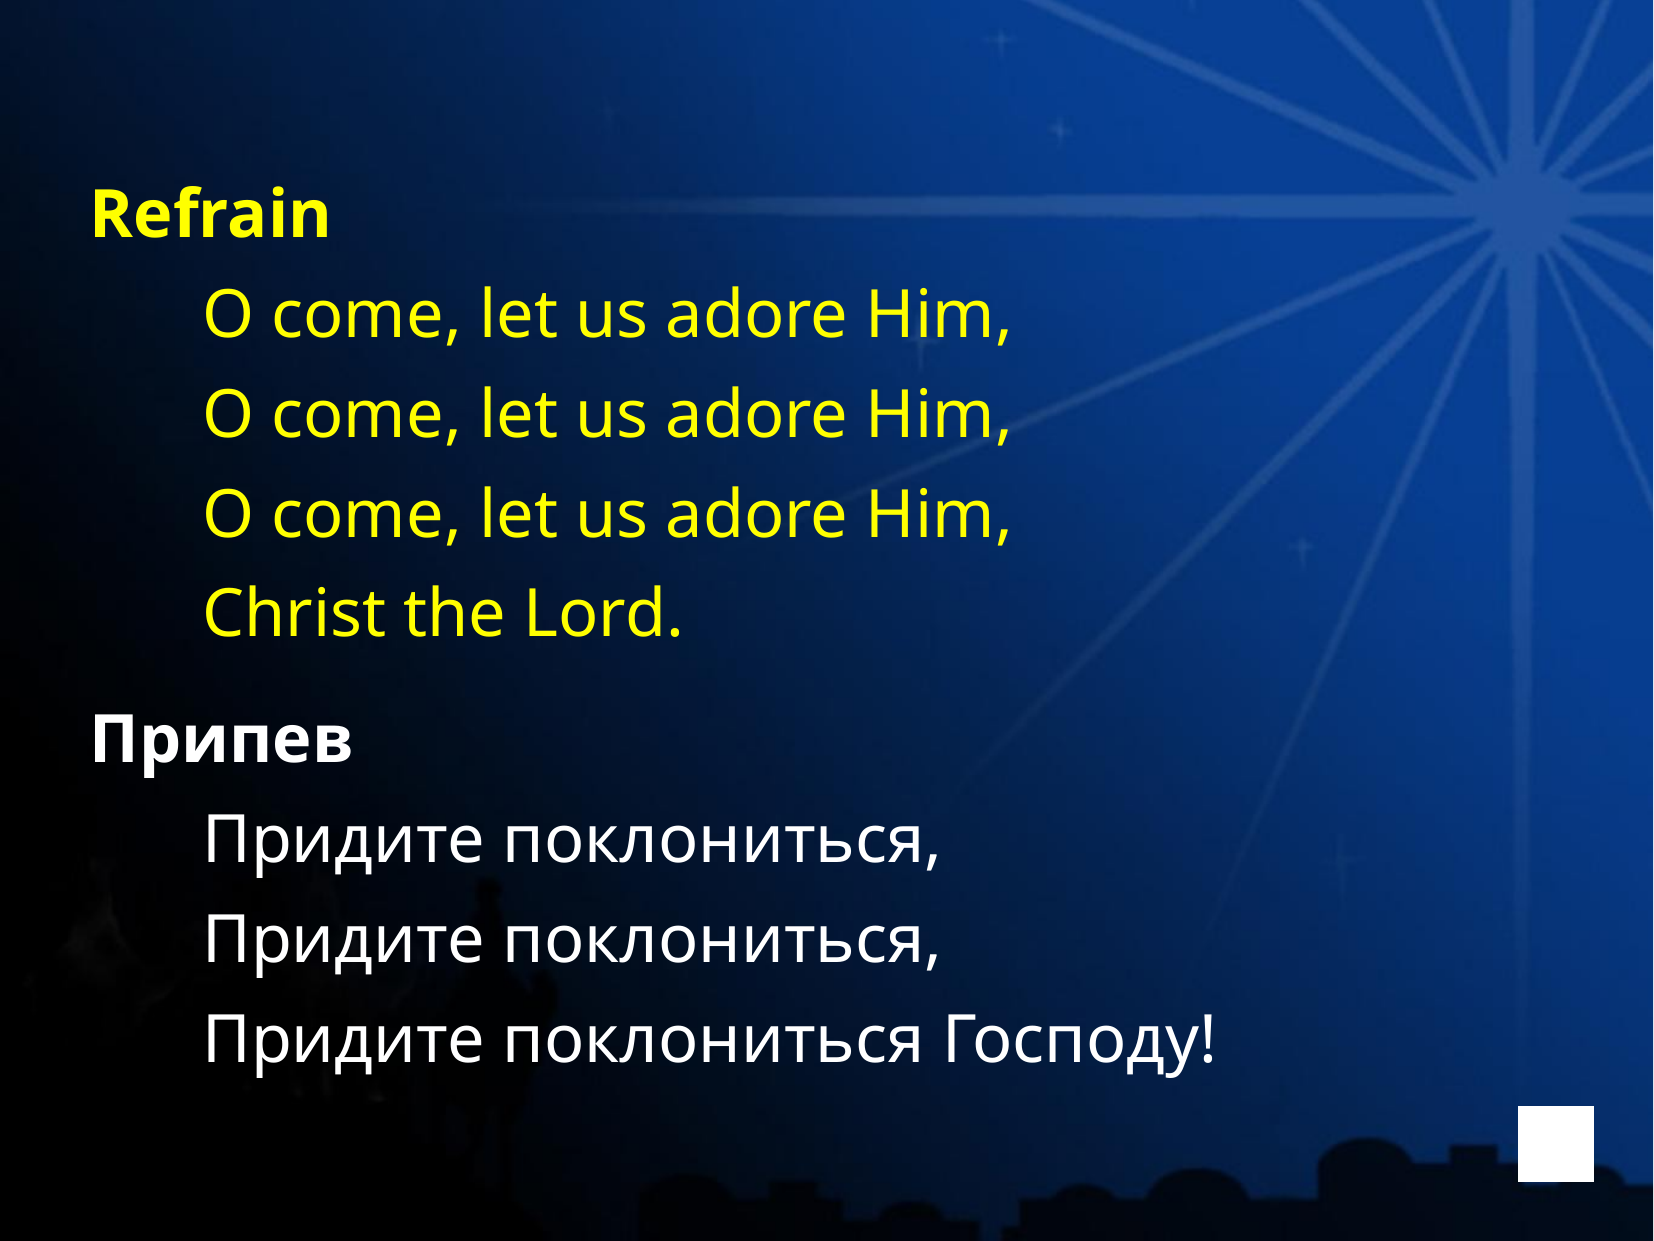

Refrain
	O come, let us adore Him,
	O come, let us adore Him,
	O come, let us adore Him,
	Christ the Lord.
Припев
	Придите поклониться,
	Придите поклониться,
	Придите поклониться Господу!